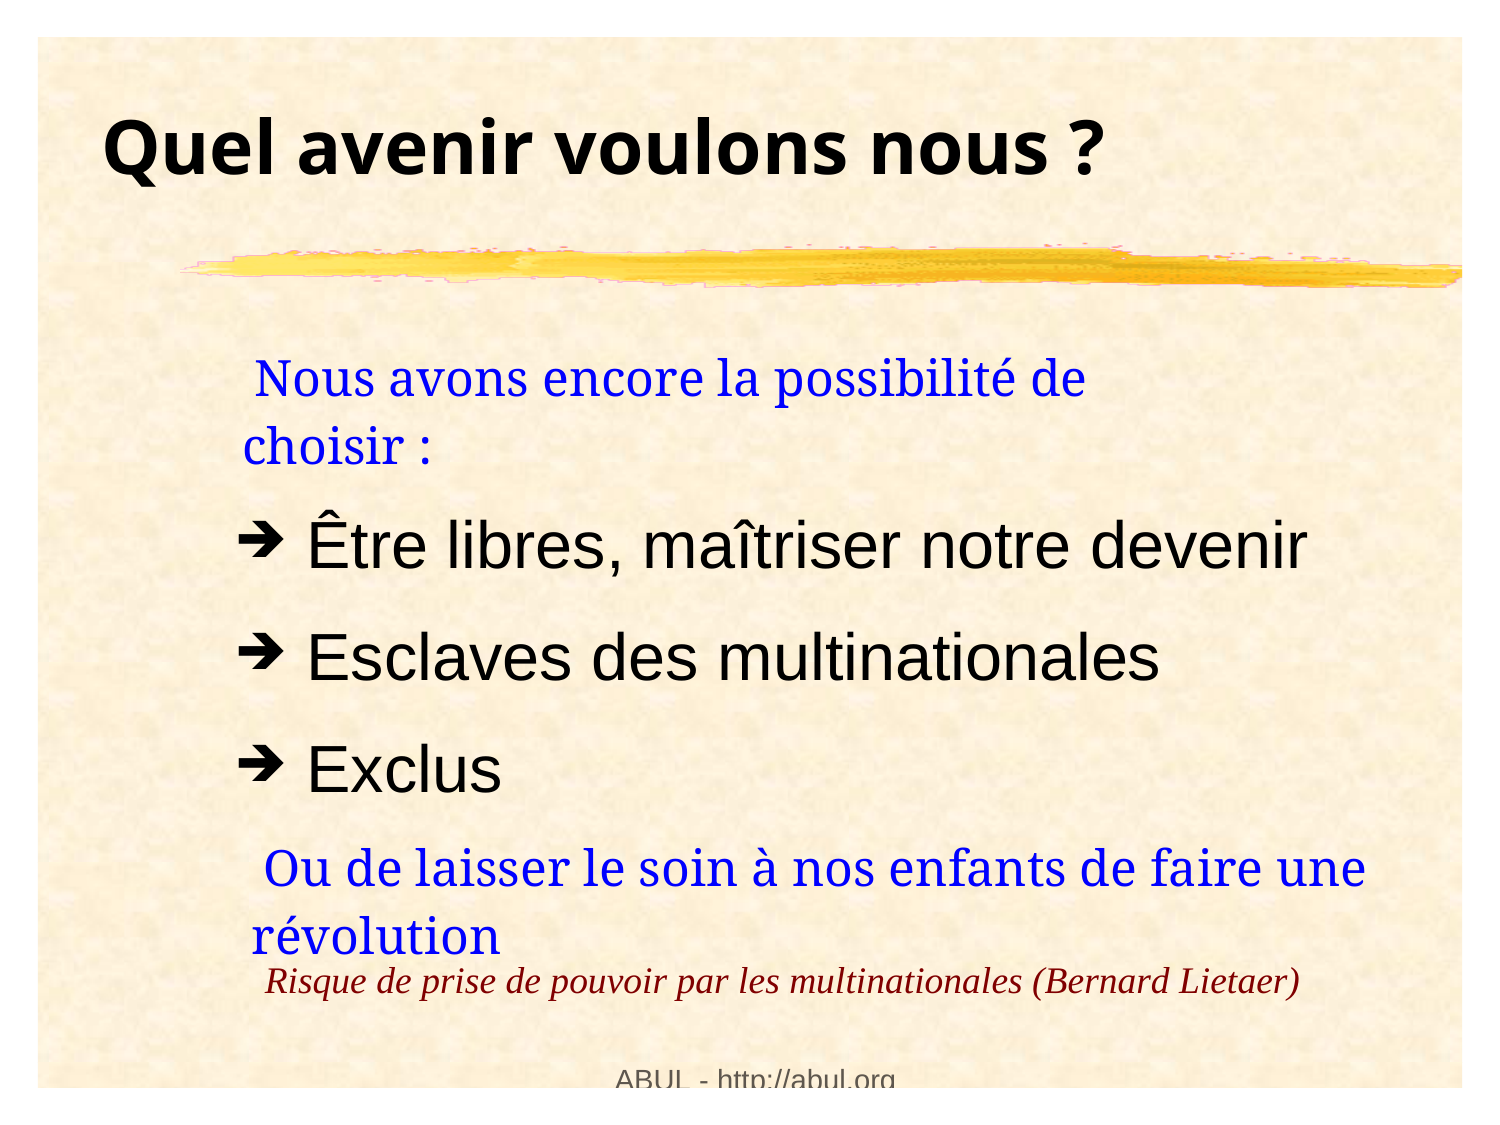

# Quel avenir voulons nous ?
Nous avons encore la possibilité de choisir :
 Être libres, maîtriser notre devenir
 Esclaves des multinationales
 Exclus
Ou de laisser le soin à nos enfants de faire une révolution
Risque de prise de pouvoir par les multinationales (Bernard Lietaer)